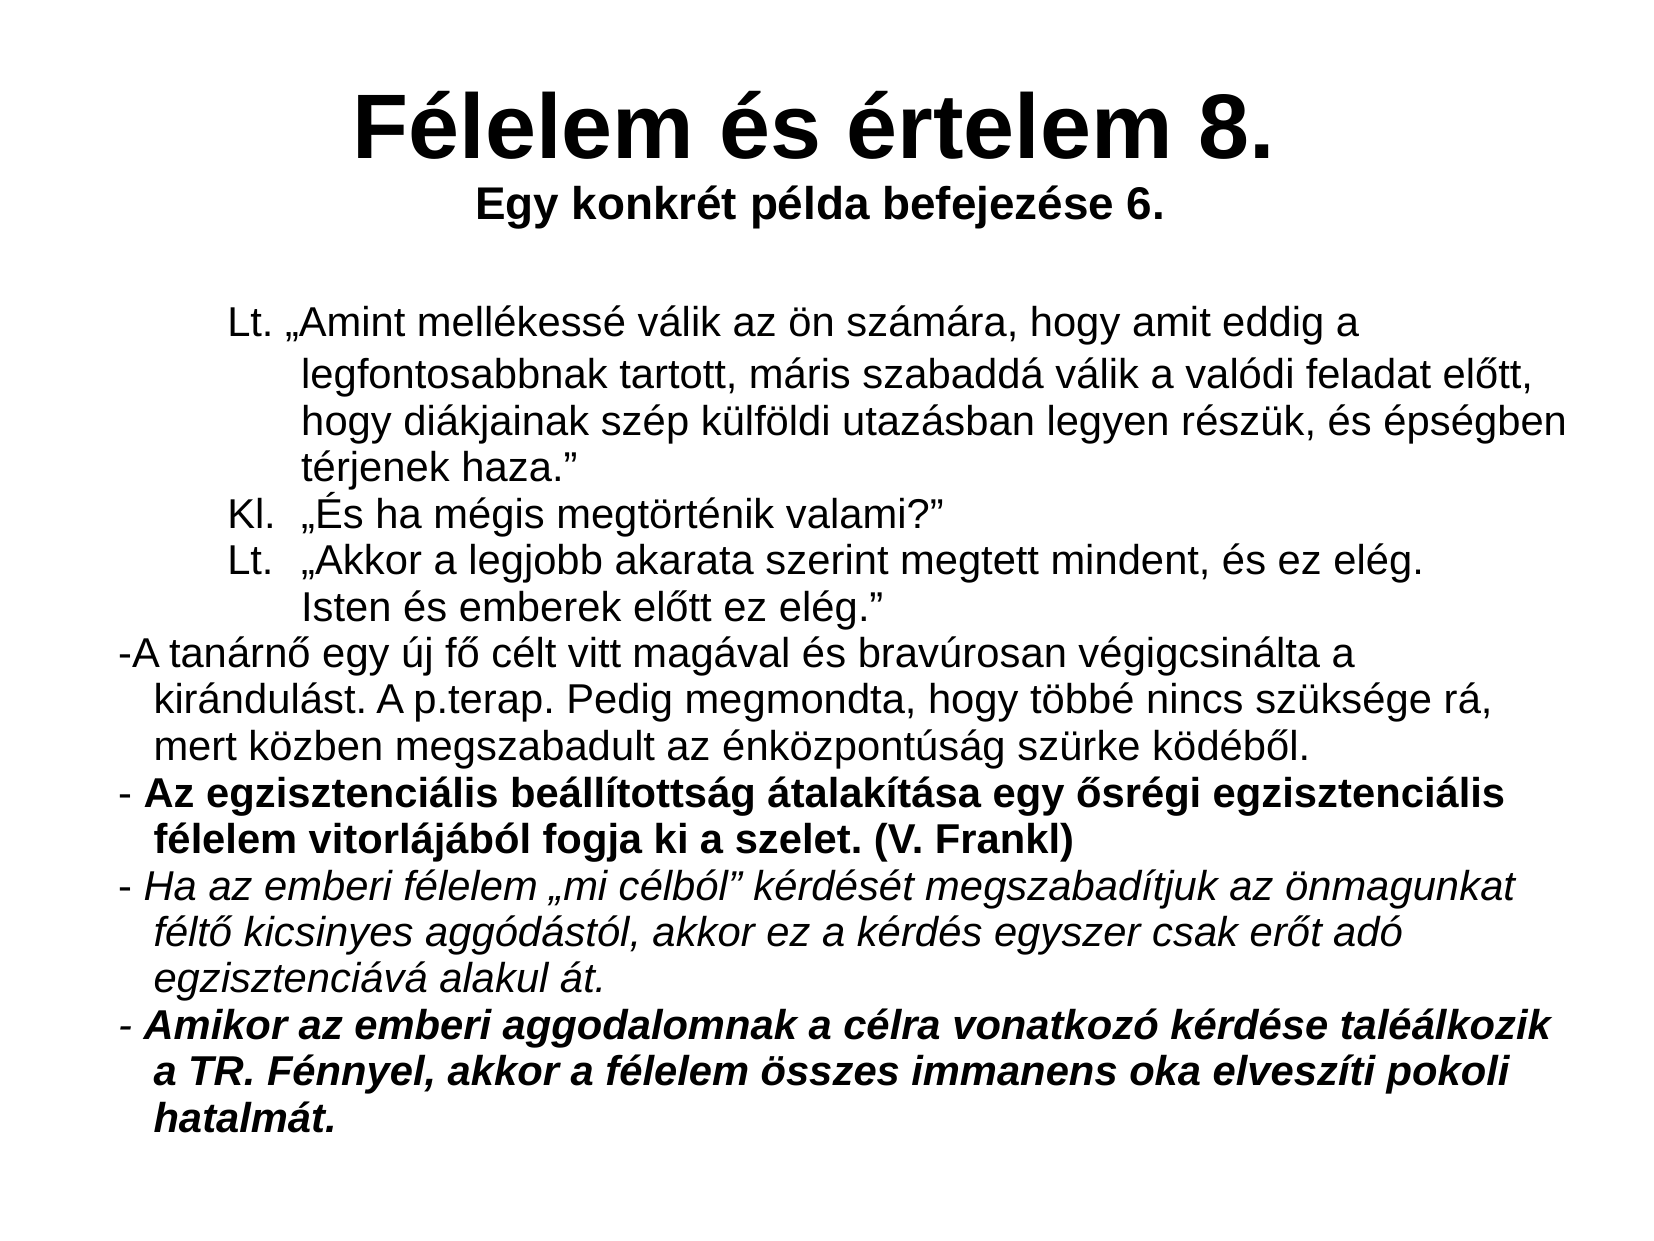

# Félelem és értelem 8. Egy konkrét példa befejezése 6.
	Lt. „Amint mellékessé válik az ön számára, hogy amit eddig a			 		legfontosabbnak tartott, máris szabaddá válik a valódi feladat előtt,
		hogy diákjainak szép külföldi utazásban legyen részük, és épségben
		térjenek haza.”
	Kl.	„És ha mégis megtörténik valami?”
	Lt.	„Akkor a legjobb akarata szerint megtett mindent, és ez elég.
		Isten és emberek előtt ez elég.”
-A tanárnő egy új fő célt vitt magával és bravúrosan végigcsinálta a kirándulást. A p.terap. Pedig megmondta, hogy többé nincs szüksége rá, mert közben megszabadult az énközpontúság szürke ködéből.
- Az egzisztenciális beállítottság átalakítása egy ősrégi egzisztenciális félelem vitorlájából fogja ki a szelet. (V. Frankl)
- Ha az emberi félelem „mi célból” kérdését megszabadítjuk az önmagunkat féltő kicsinyes aggódástól, akkor ez a kérdés egyszer csak erőt adó egzisztenciává alakul át.
- Amikor az emberi aggodalomnak a célra vonatkozó kérdése taléálkozik a TR. Fénnyel, akkor a félelem összes immanens oka elveszíti pokoli hatalmát.